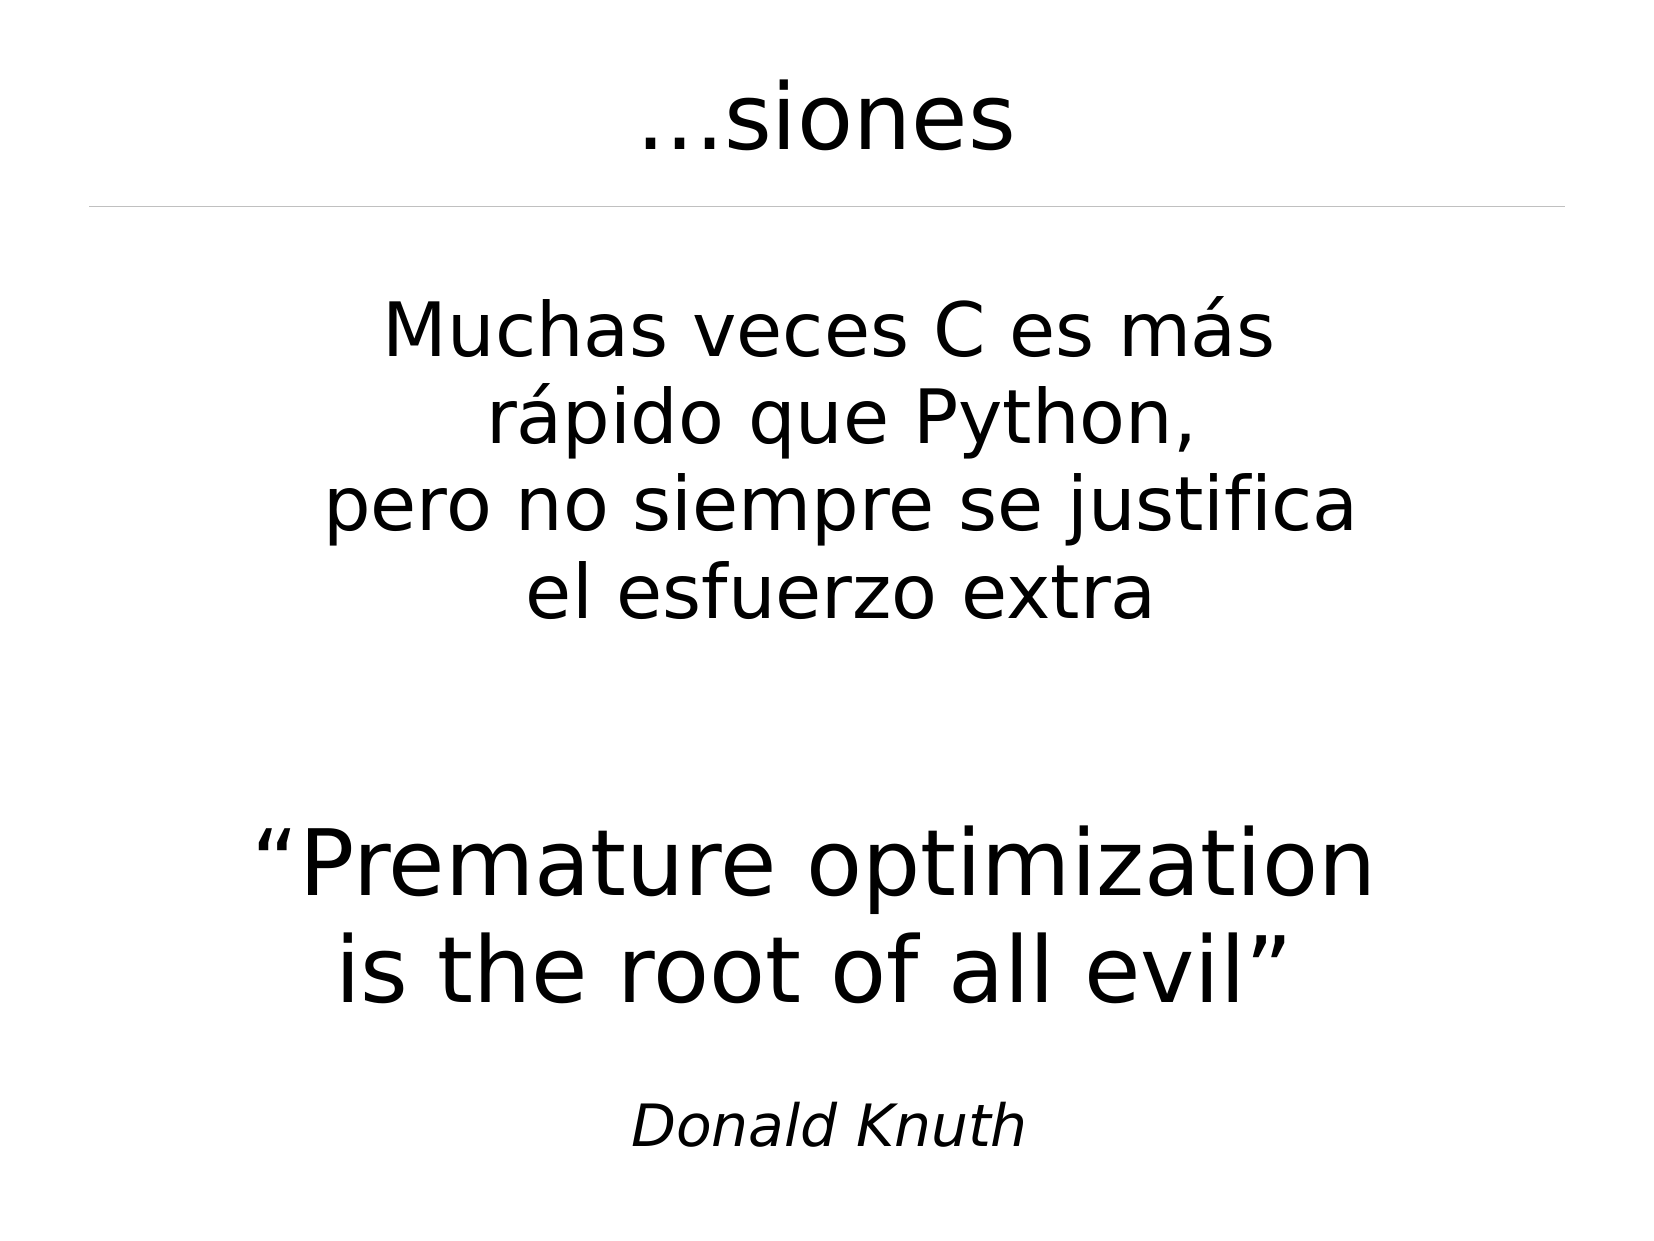

# ...siones
Muchas veces C es más
 rápido que Python,
 pero no siempre se justifica
 el esfuerzo extra
“Premature optimization
is the root of all evil”
Donald Knuth